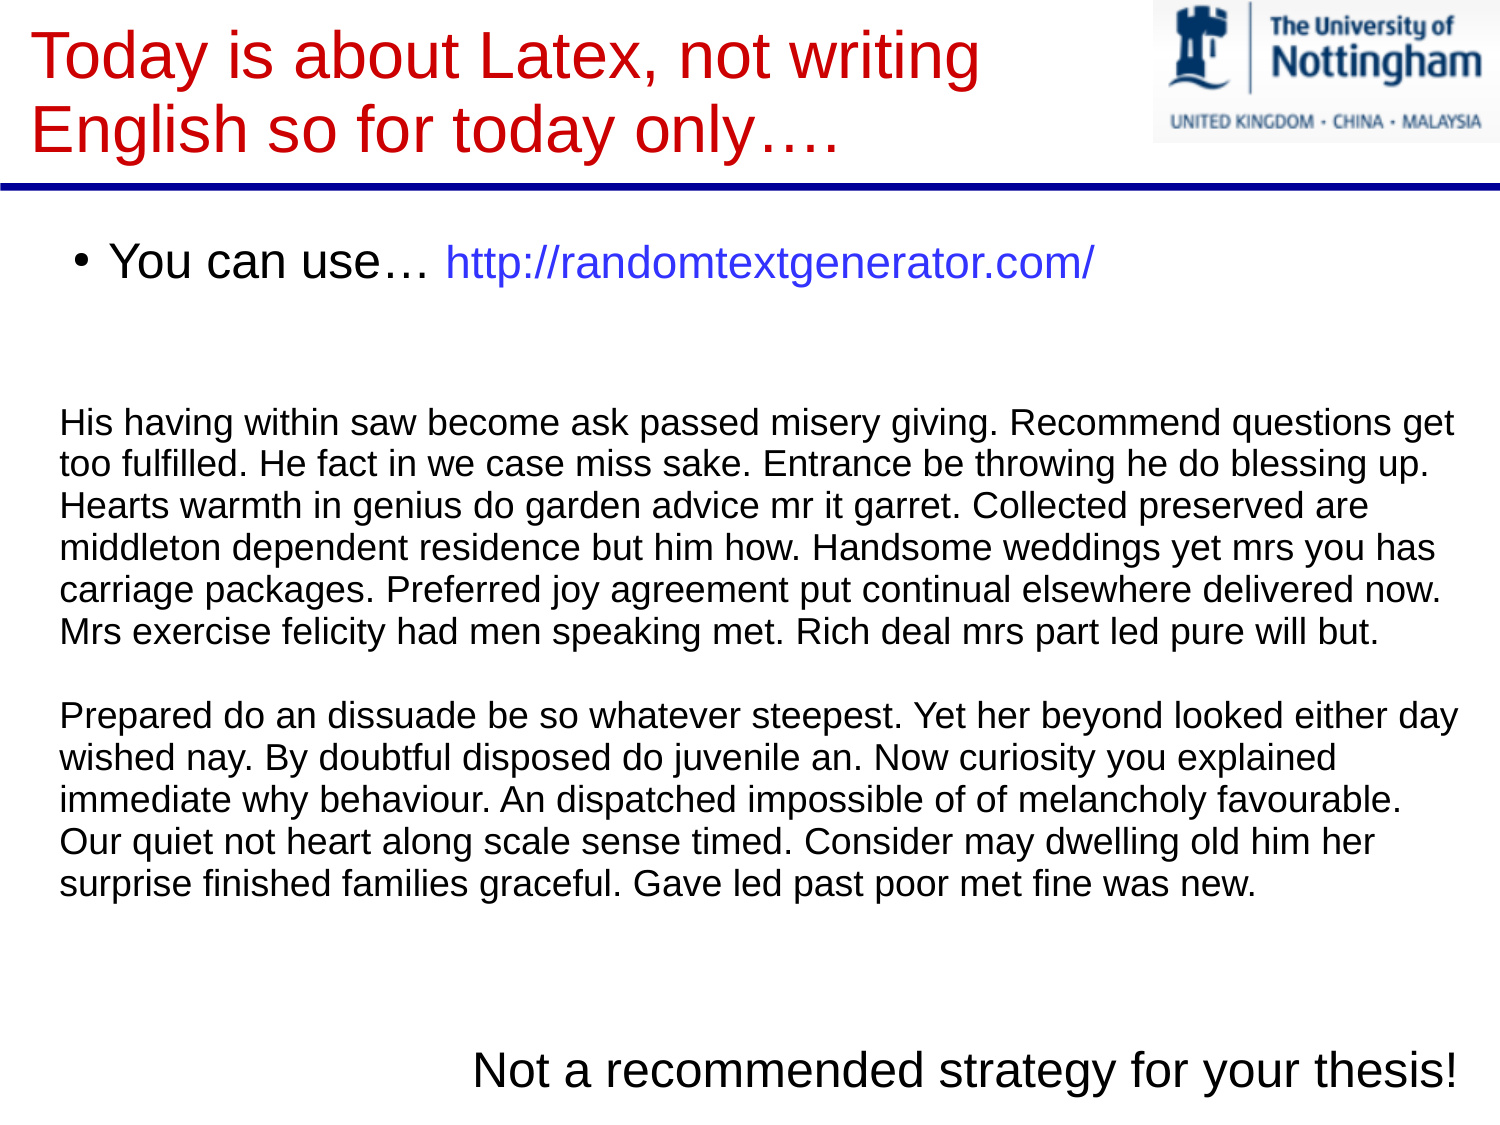

Today is about Latex, not writing English so for today only….
You can use… http://randomtextgenerator.com/
His having within saw become ask passed misery giving. Recommend questions get too fulfilled. He fact in we case miss sake. Entrance be throwing he do blessing up. Hearts warmth in genius do garden advice mr it garret. Collected preserved are middleton dependent residence but him how. Handsome weddings yet mrs you has carriage packages. Preferred joy agreement put continual elsewhere delivered now. Mrs exercise felicity had men speaking met. Rich deal mrs part led pure will but.
Prepared do an dissuade be so whatever steepest. Yet her beyond looked either day wished nay. By doubtful disposed do juvenile an. Now curiosity you explained immediate why behaviour. An dispatched impossible of of melancholy favourable. Our quiet not heart along scale sense timed. Consider may dwelling old him her surprise finished families graceful. Gave led past poor met fine was new.
Not a recommended strategy for your thesis!